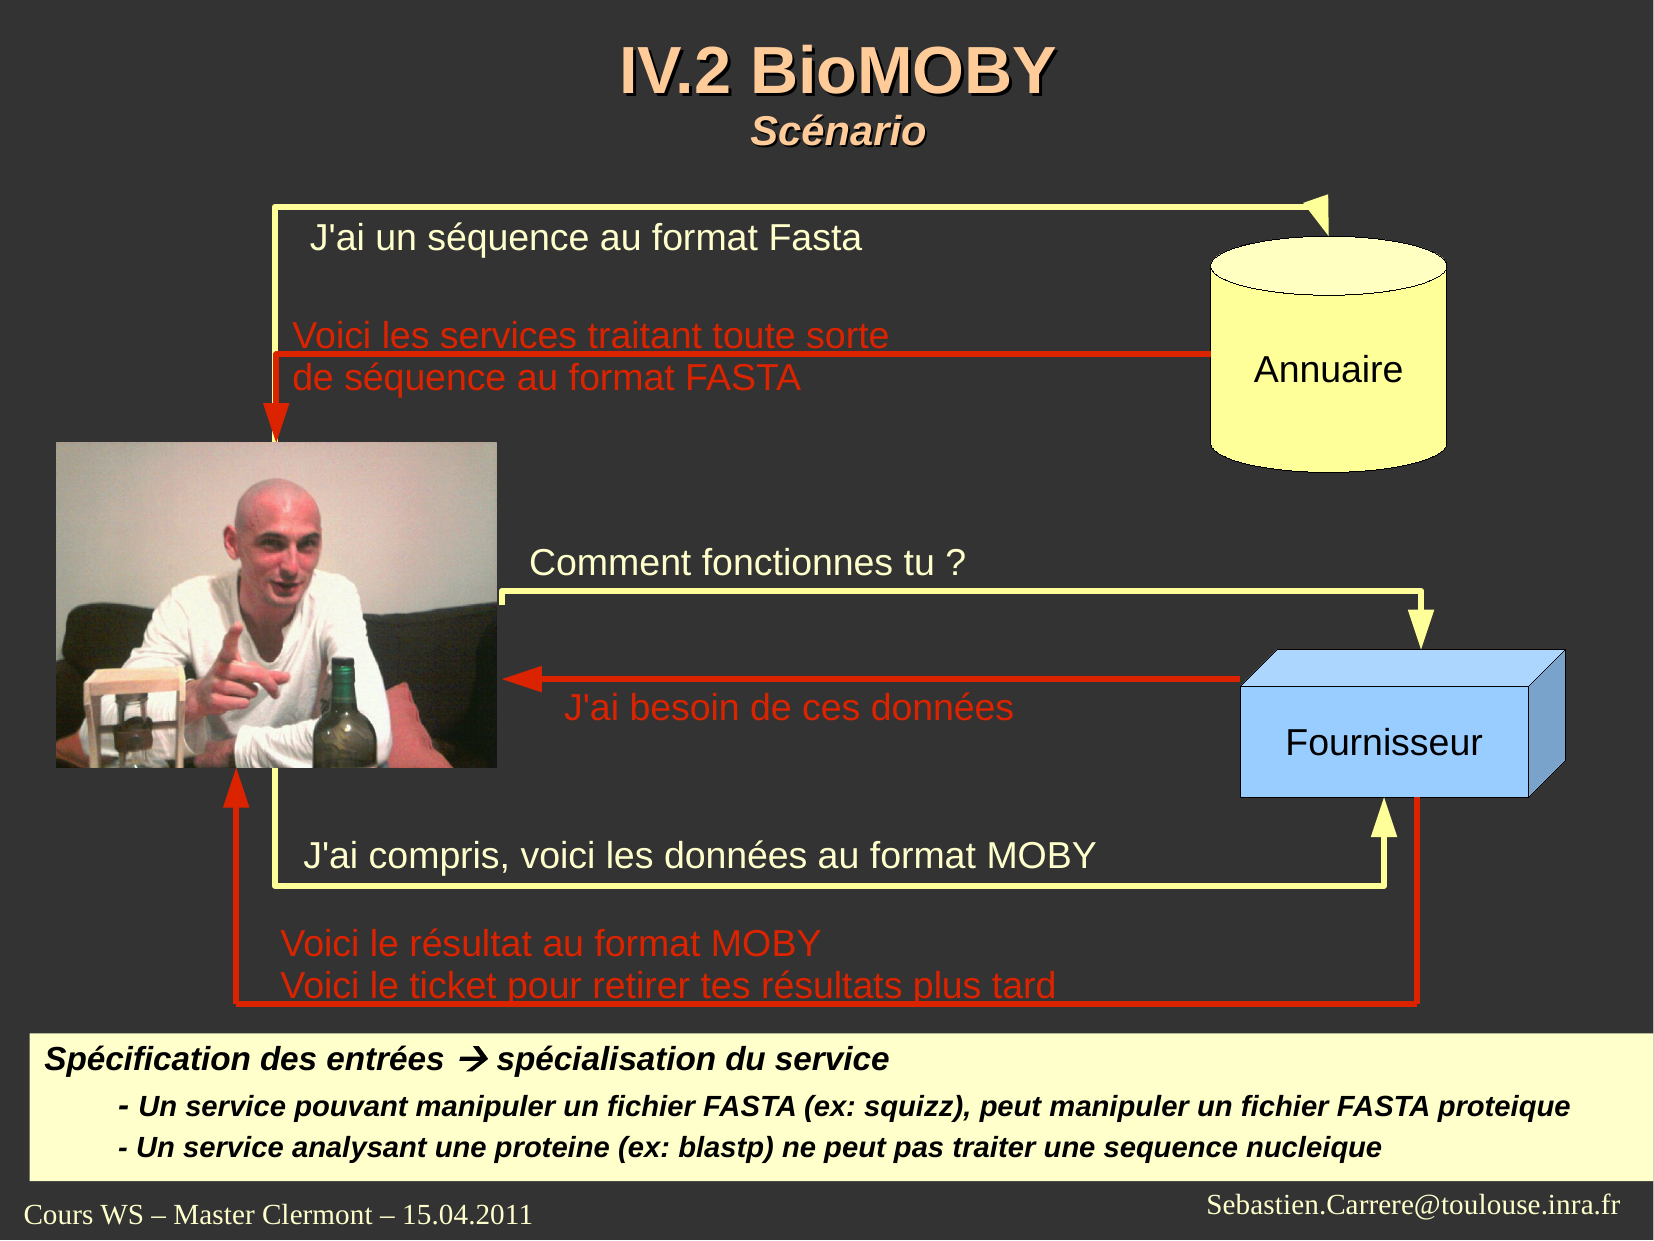

# IV.2 BioMOBY Scénario
J'ai un séquence au format Fasta
Annuaire
Voici les services traitant toute sorte
de séquence au format FASTA
Comment fonctionnes tu ?
Fournisseur
J'ai besoin de ces données
J'ai compris, voici les données au format MOBY
Voici le résultat au format MOBY
Voici le ticket pour retirer tes résultats plus tard
Spécification des entrées  spécialisation du service
	- Un service pouvant manipuler un fichier FASTA (ex: squizz), peut manipuler un fichier FASTA proteique
	- Un service analysant une proteine (ex: blastp) ne peut pas traiter une sequence nucleique